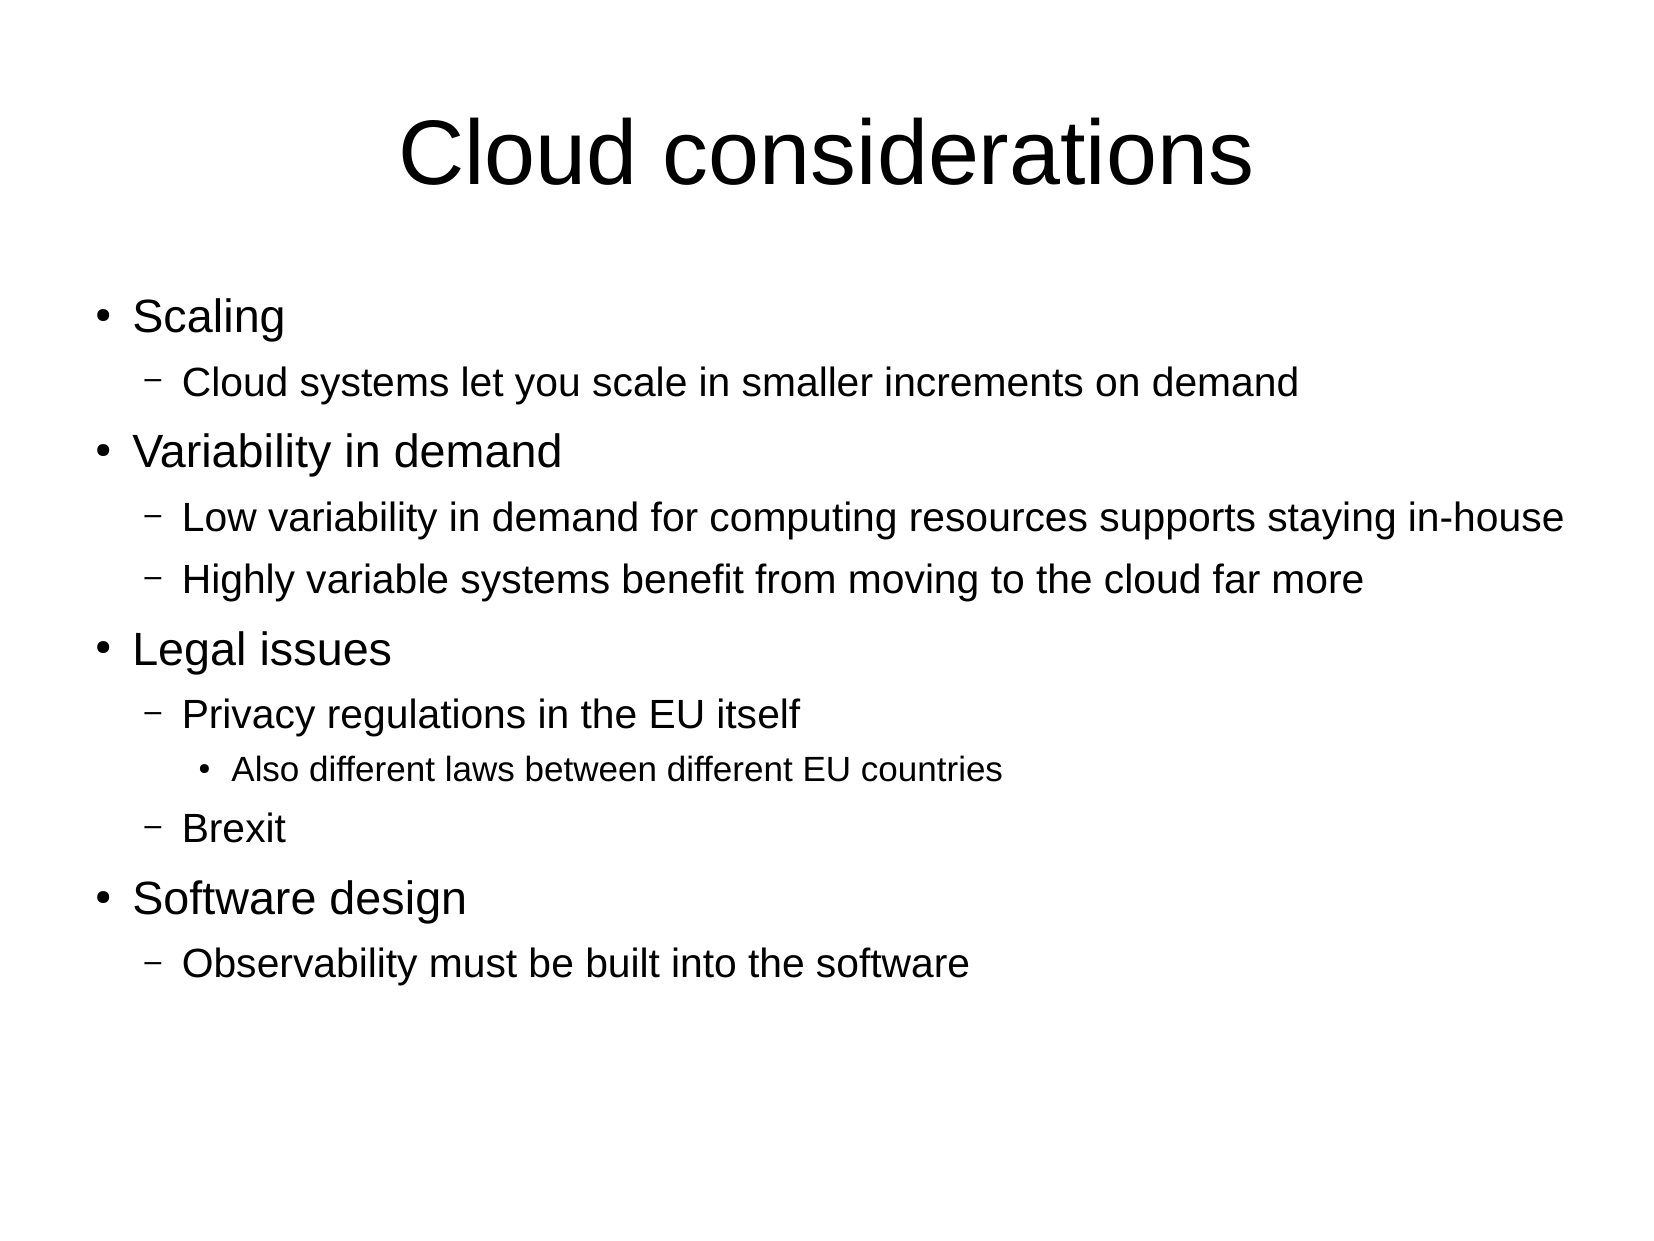

# Cloud considerations
Scaling
Cloud systems let you scale in smaller increments on demand
Variability in demand
Low variability in demand for computing resources supports staying in-house
Highly variable systems benefit from moving to the cloud far more
Legal issues
Privacy regulations in the EU itself
Also different laws between different EU countries
Brexit
Software design
Observability must be built into the software